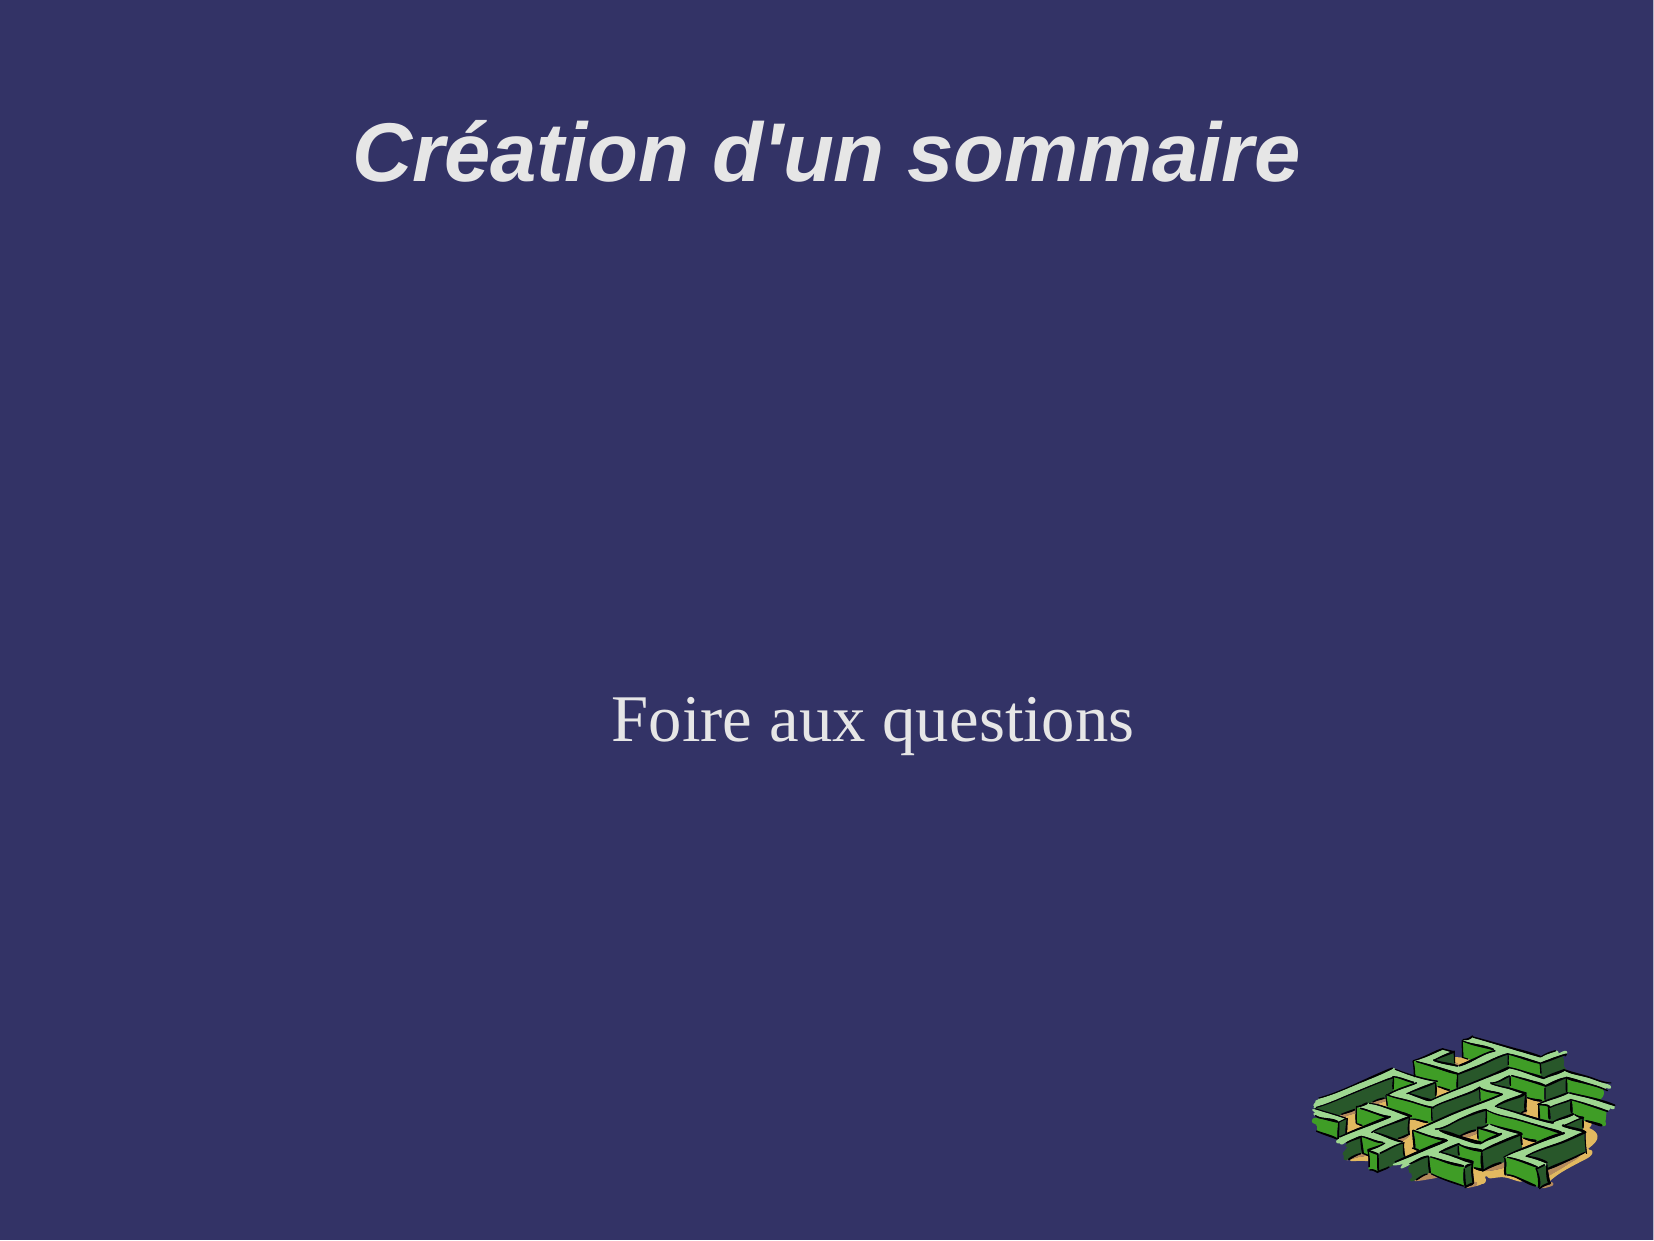

# Création d'un sommaire
Foire aux questions